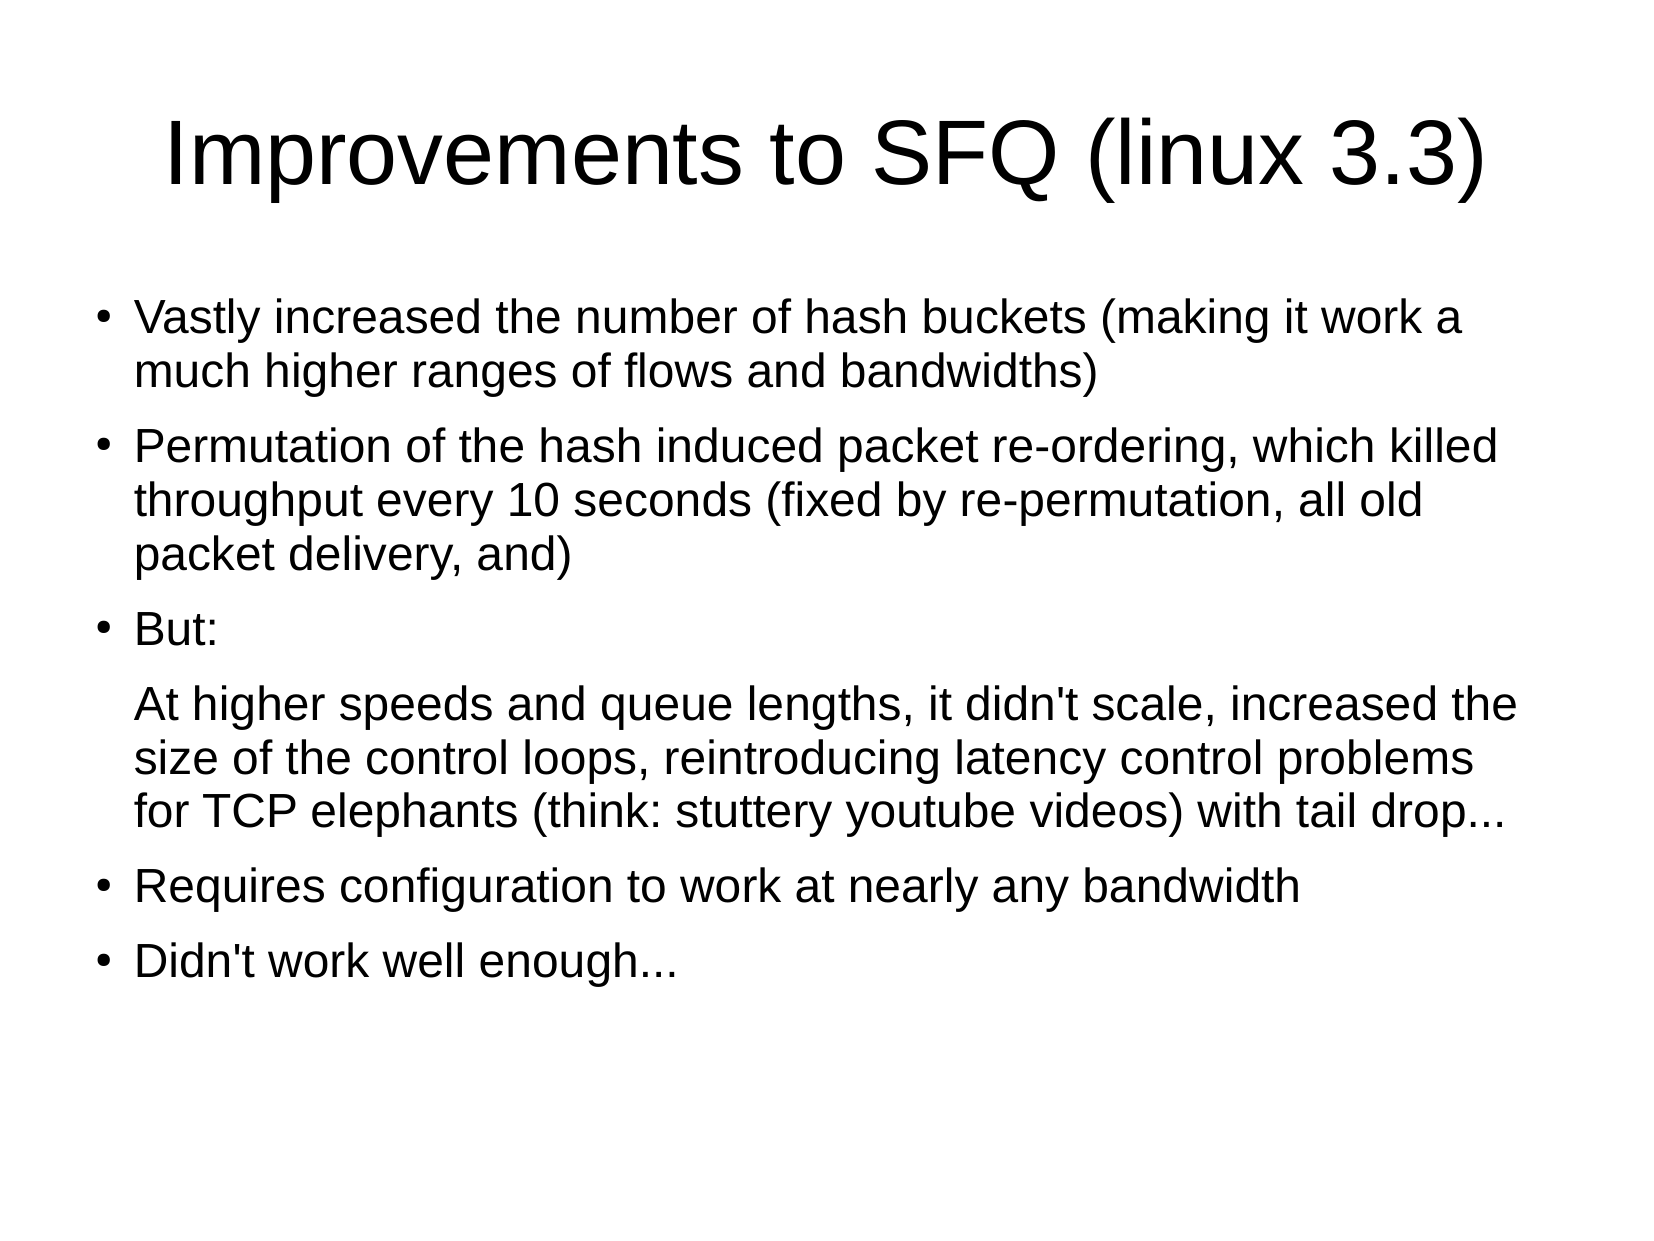

# Improvements to SFQ (linux 3.3)
Vastly increased the number of hash buckets (making it work a much higher ranges of flows and bandwidths)
Permutation of the hash induced packet re-ordering, which killed throughput every 10 seconds (fixed by re-permutation, all old packet delivery, and)
But:
At higher speeds and queue lengths, it didn't scale, increased the size of the control loops, reintroducing latency control problems for TCP elephants (think: stuttery youtube videos) with tail drop...
Requires configuration to work at nearly any bandwidth
Didn't work well enough...